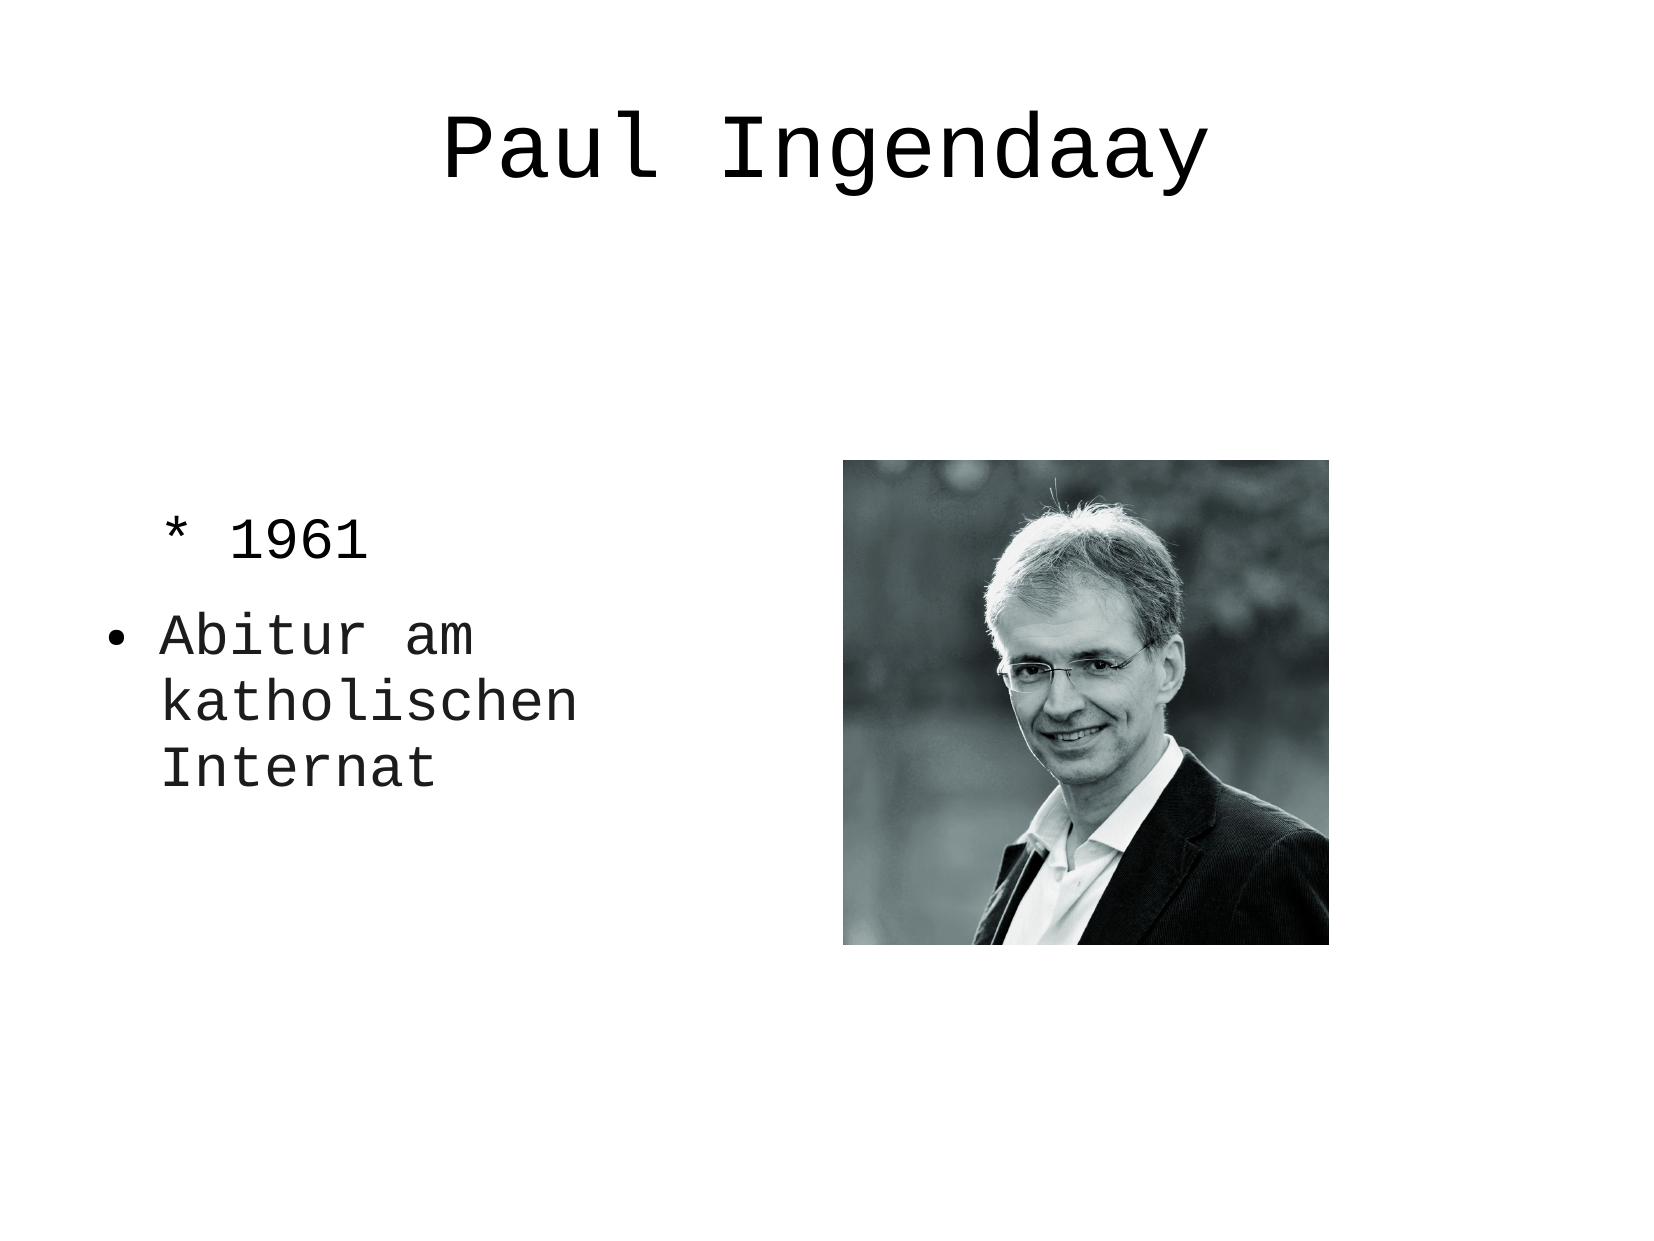

# Paul Ingendaay
* 1961
Abitur am katholischen Internat